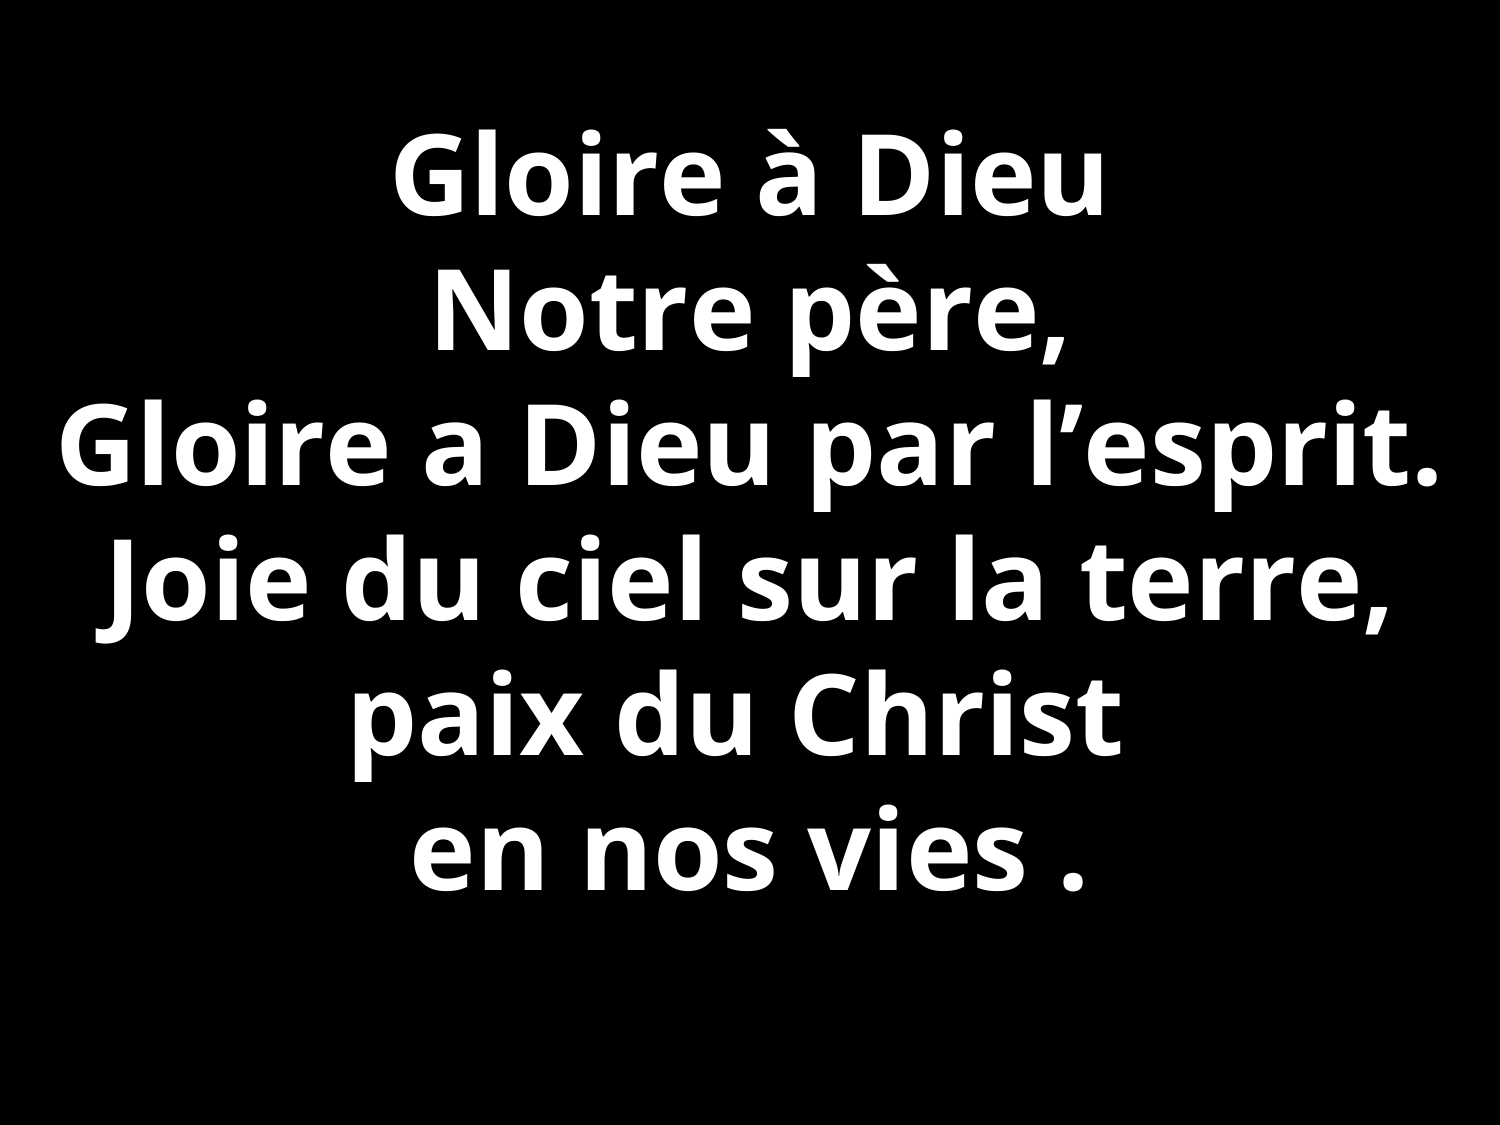

Gloire à Dieu
Notre père,
Gloire a Dieu par l’esprit.
Joie du ciel sur la terre, paix du Christ
en nos vies .